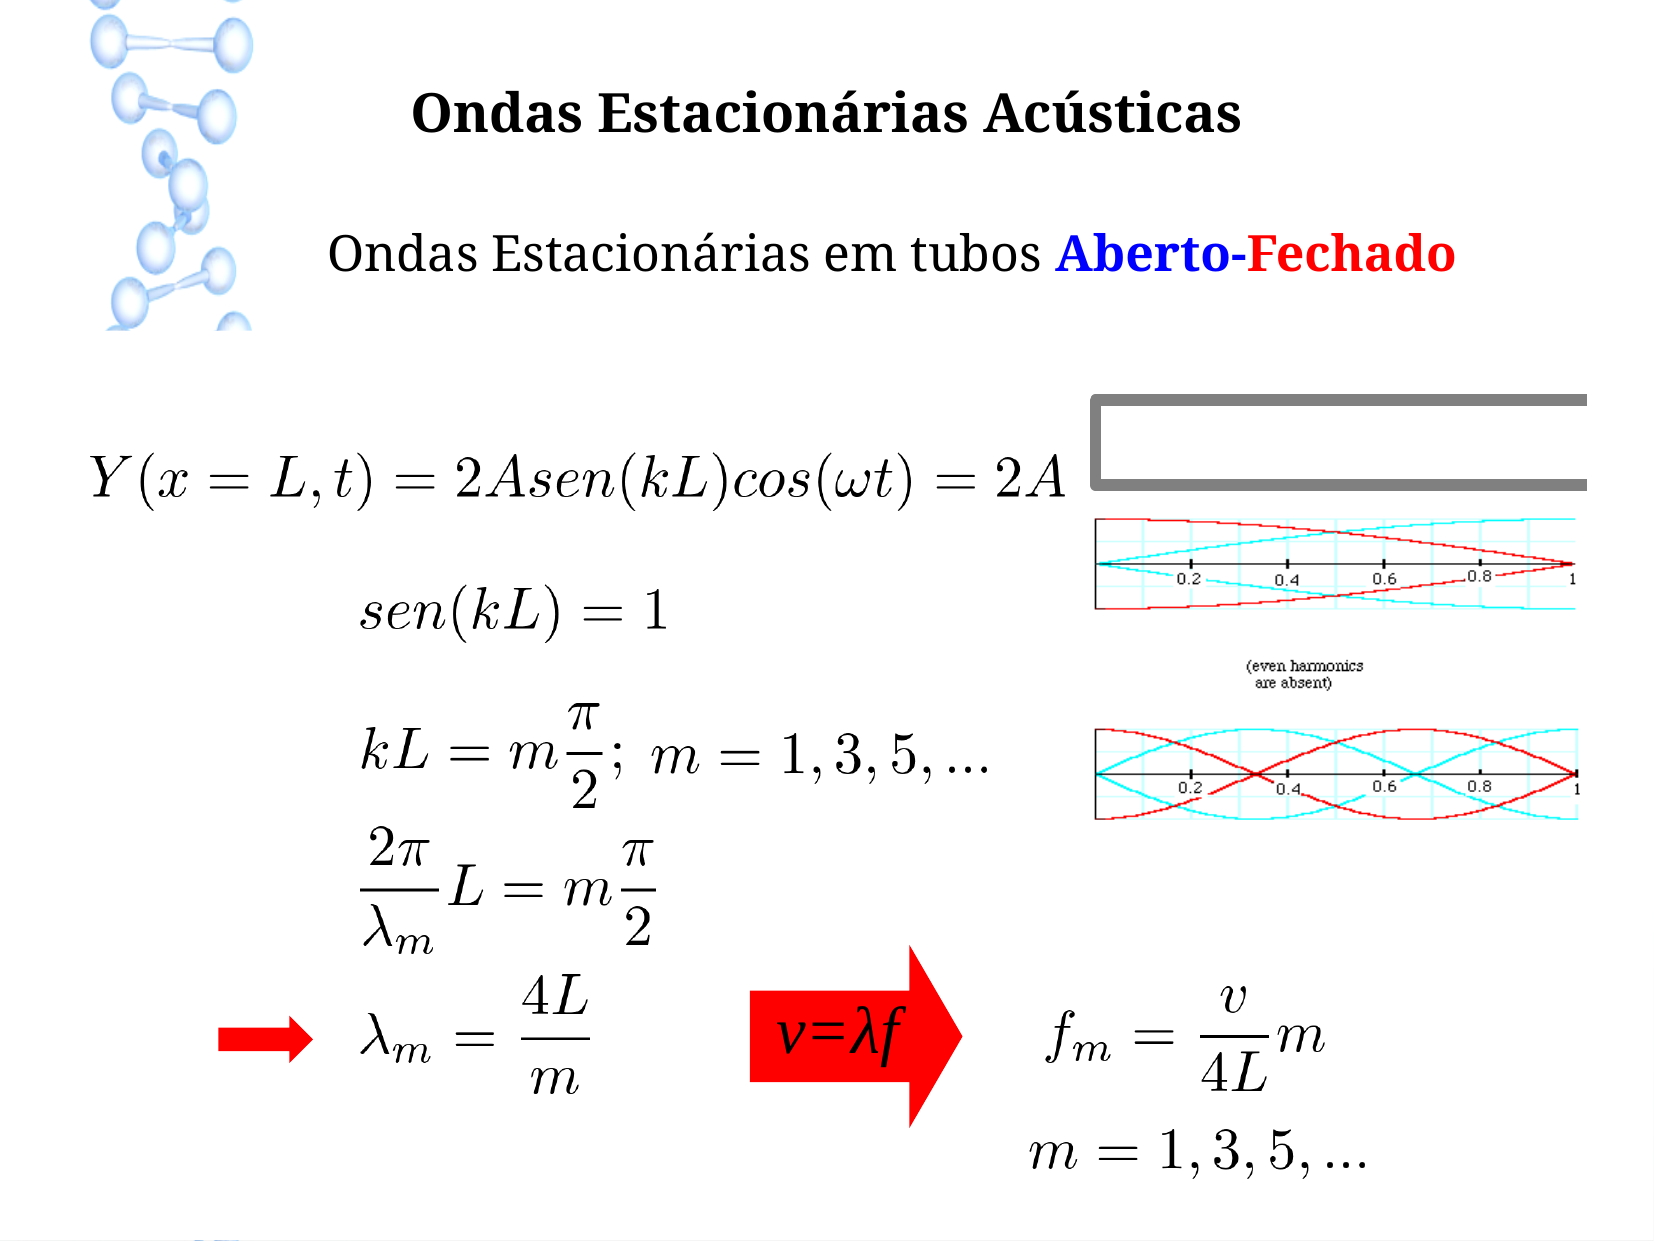

Ondas Estacionárias Acústicas
Ondas Estacionárias em tubos Aberto-Fechado
v=λf